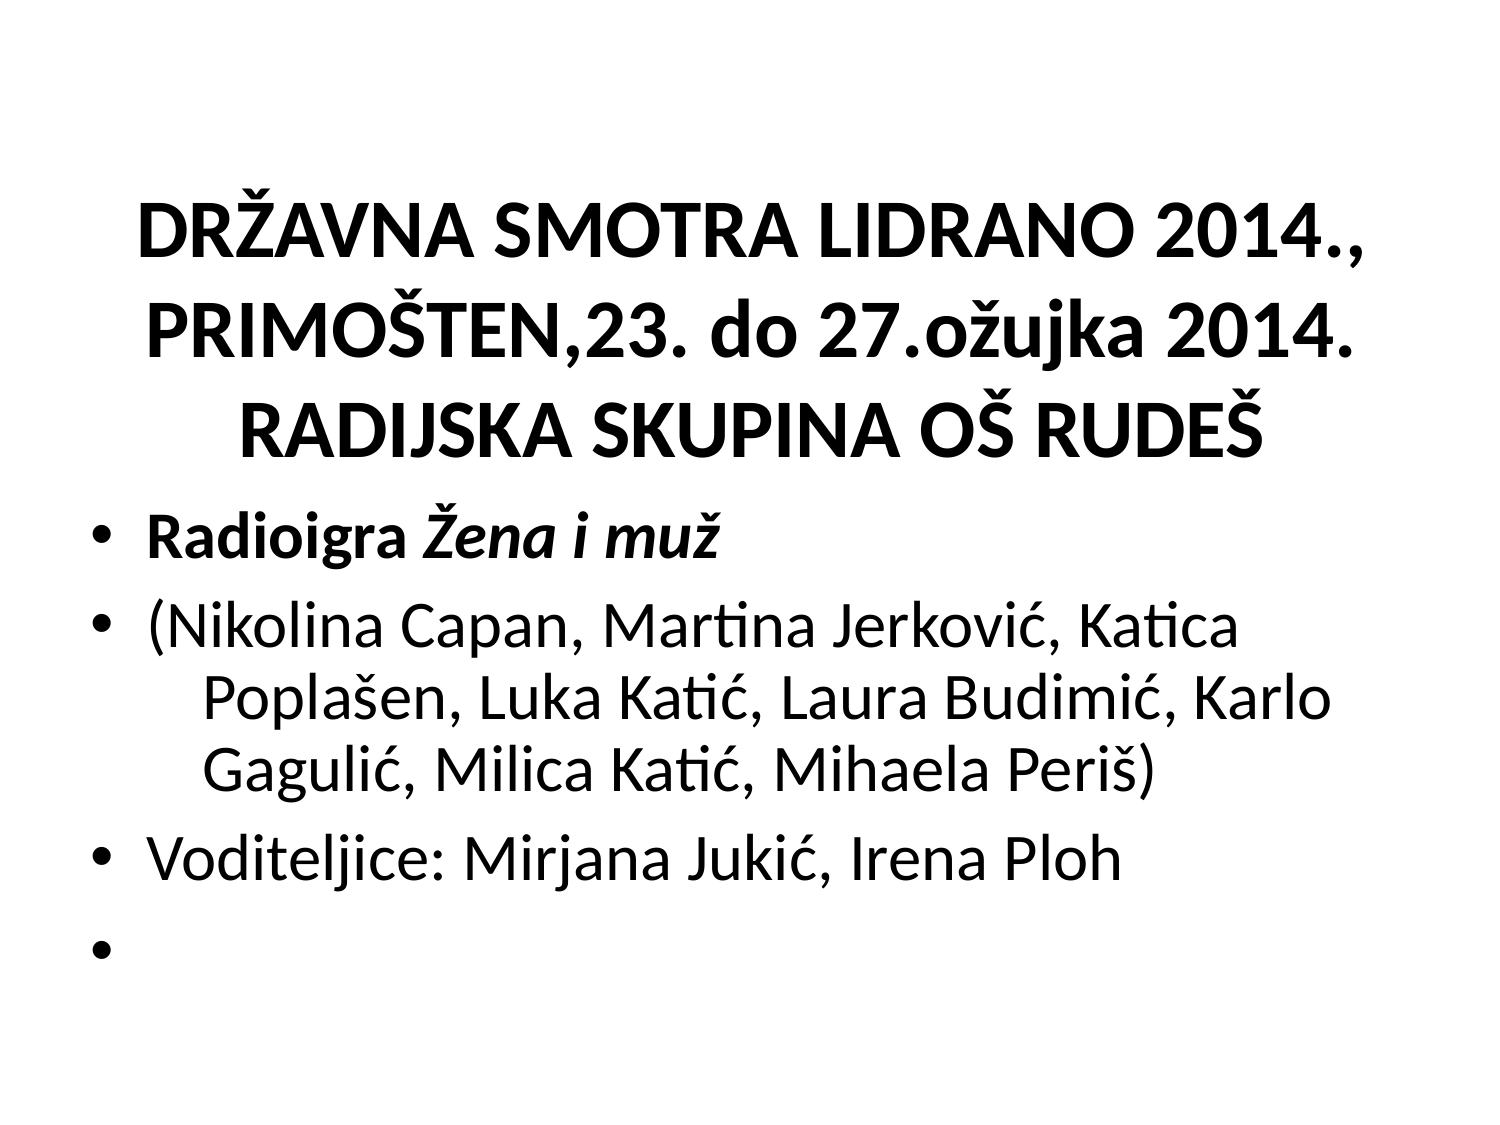

# DRŽAVNA SMOTRA LIDRANO 2014., PRIMOŠTEN,23. do 27.ožujka 2014. RADIJSKA SKUPINA OŠ RUDEŠ
Radioigra Žena i muž
(Nikolina Capan, Martina Jerković, Katica Poplašen, Luka Katić, Laura Budimić, Karlo Gagulić, Milica Katić, Mihaela Periš)
Voditeljice: Mirjana Jukić, Irena Ploh